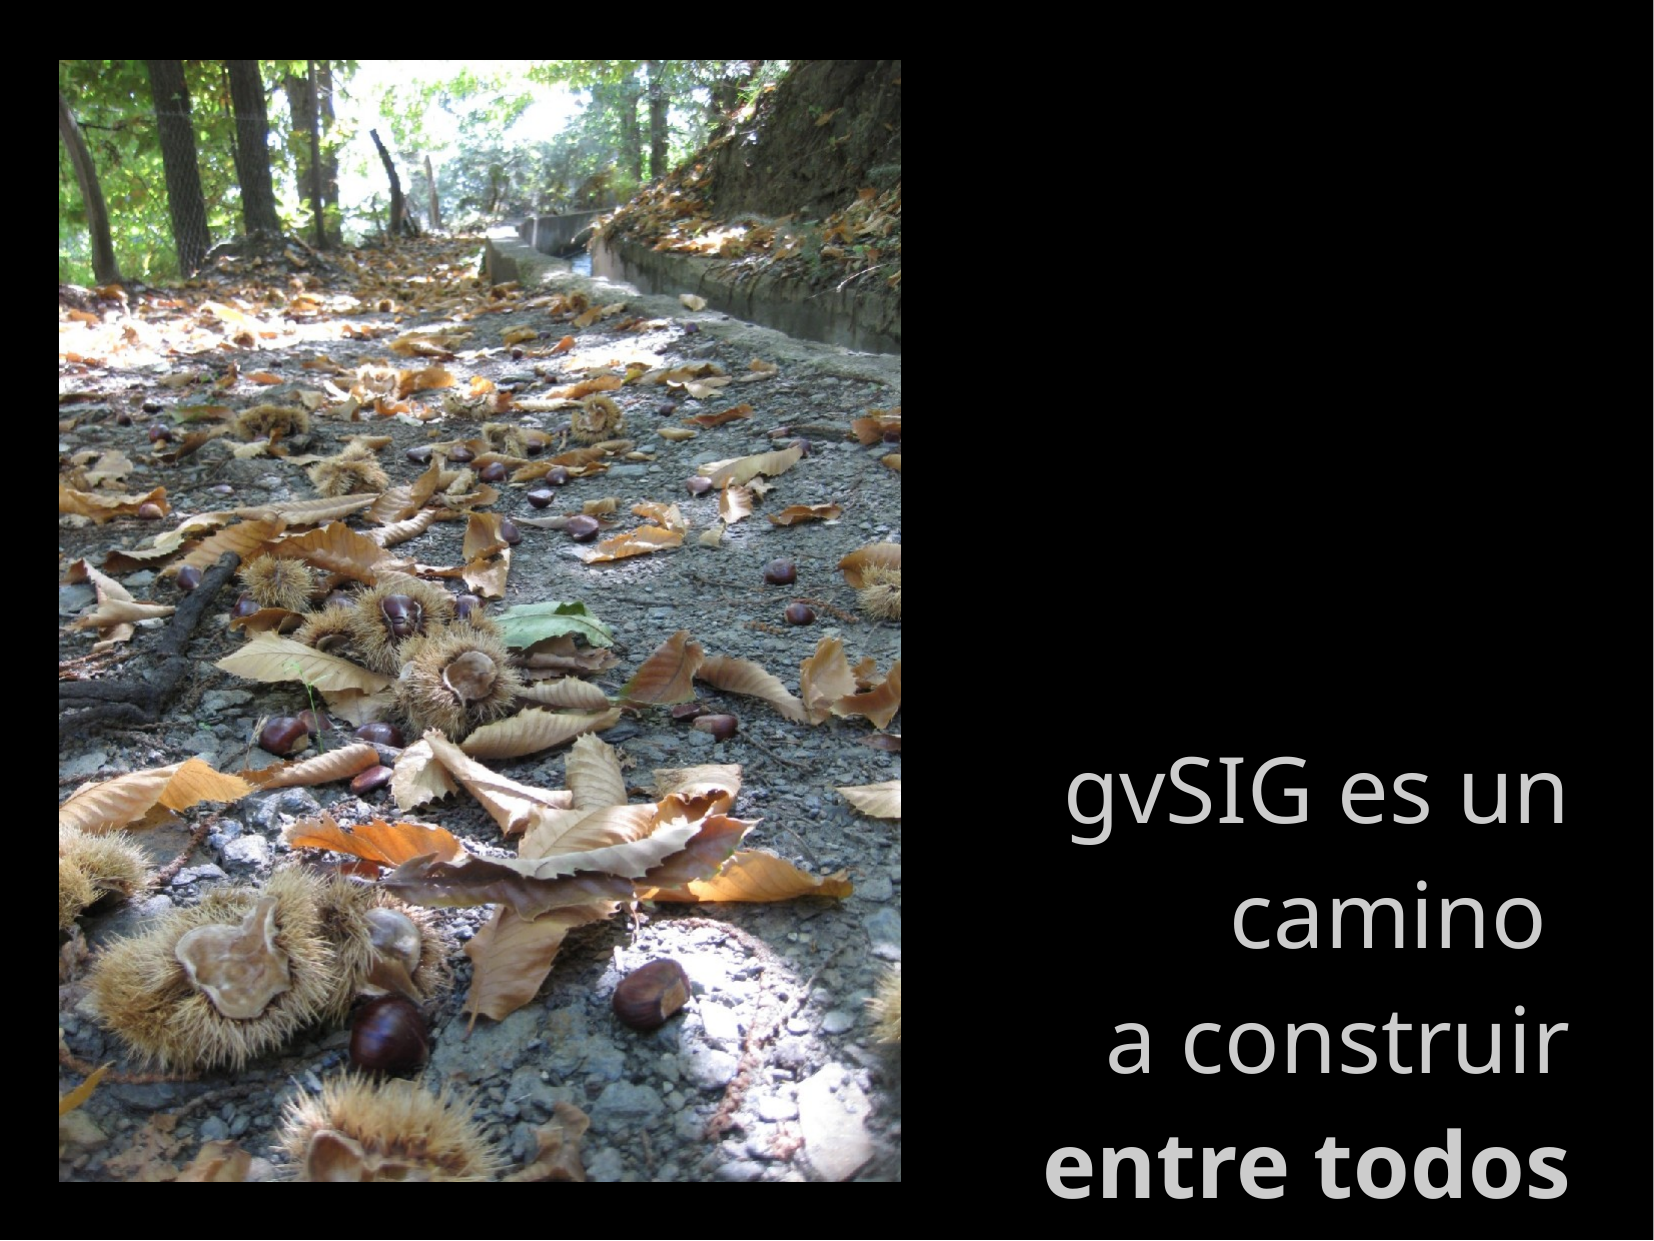

# gvSIG es un camino a construir entre todos